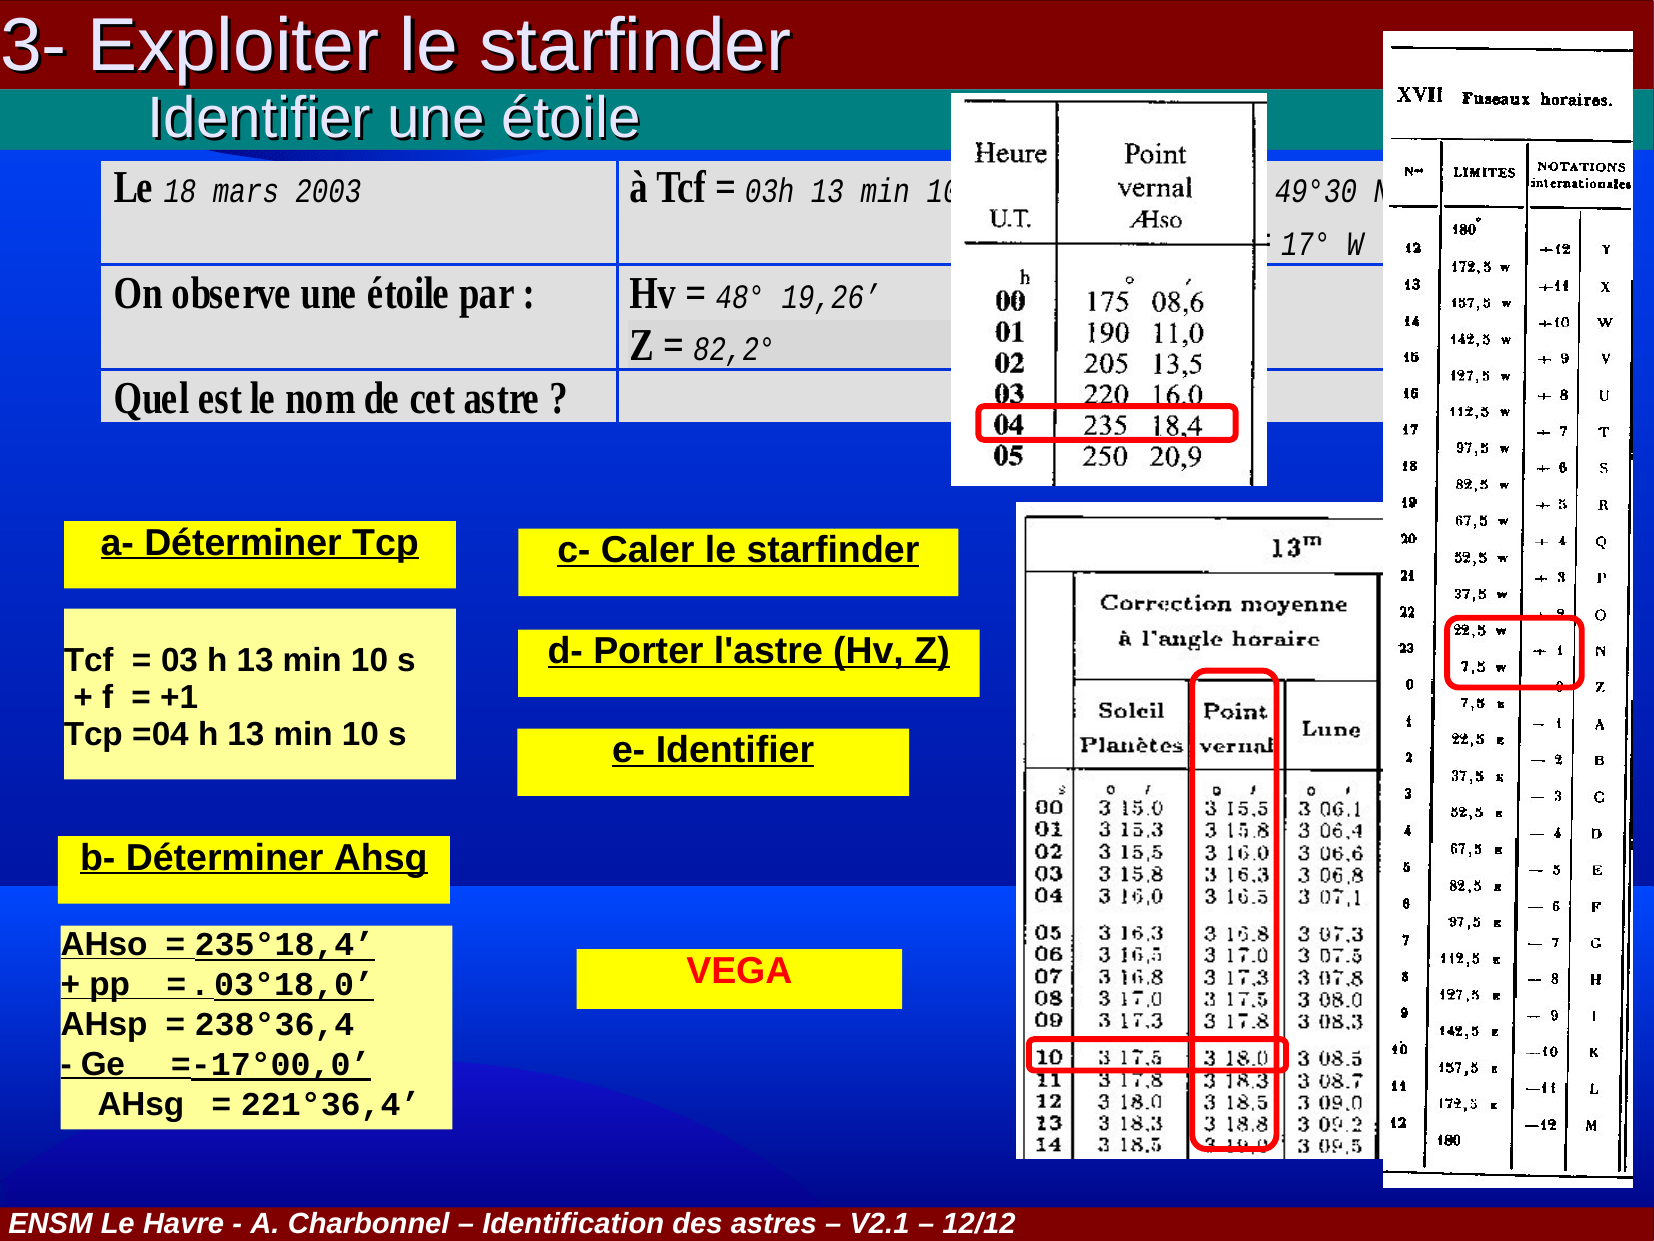

3- Exploiter le starfinder
# Identifier une étoile
a- Déterminer Tcp
c- Caler le starfinder
Tcf = 03 h 13 min 10 s
 + f = +1
Tcp =04 h 13 min 10 s
d- Porter l'astre (Hv, Z)
e- Identifier
b- Déterminer Ahsg
AHso = 235°18,4’
+ pp = . 03°18,0’
AHsp = 238°36,4
- Ge =-17°00,0’
AHsg = 221°36,4’
VEGA
 ENSM Le Havre - A. Charbonnel – Identification des astres – V2.1 – 12/12